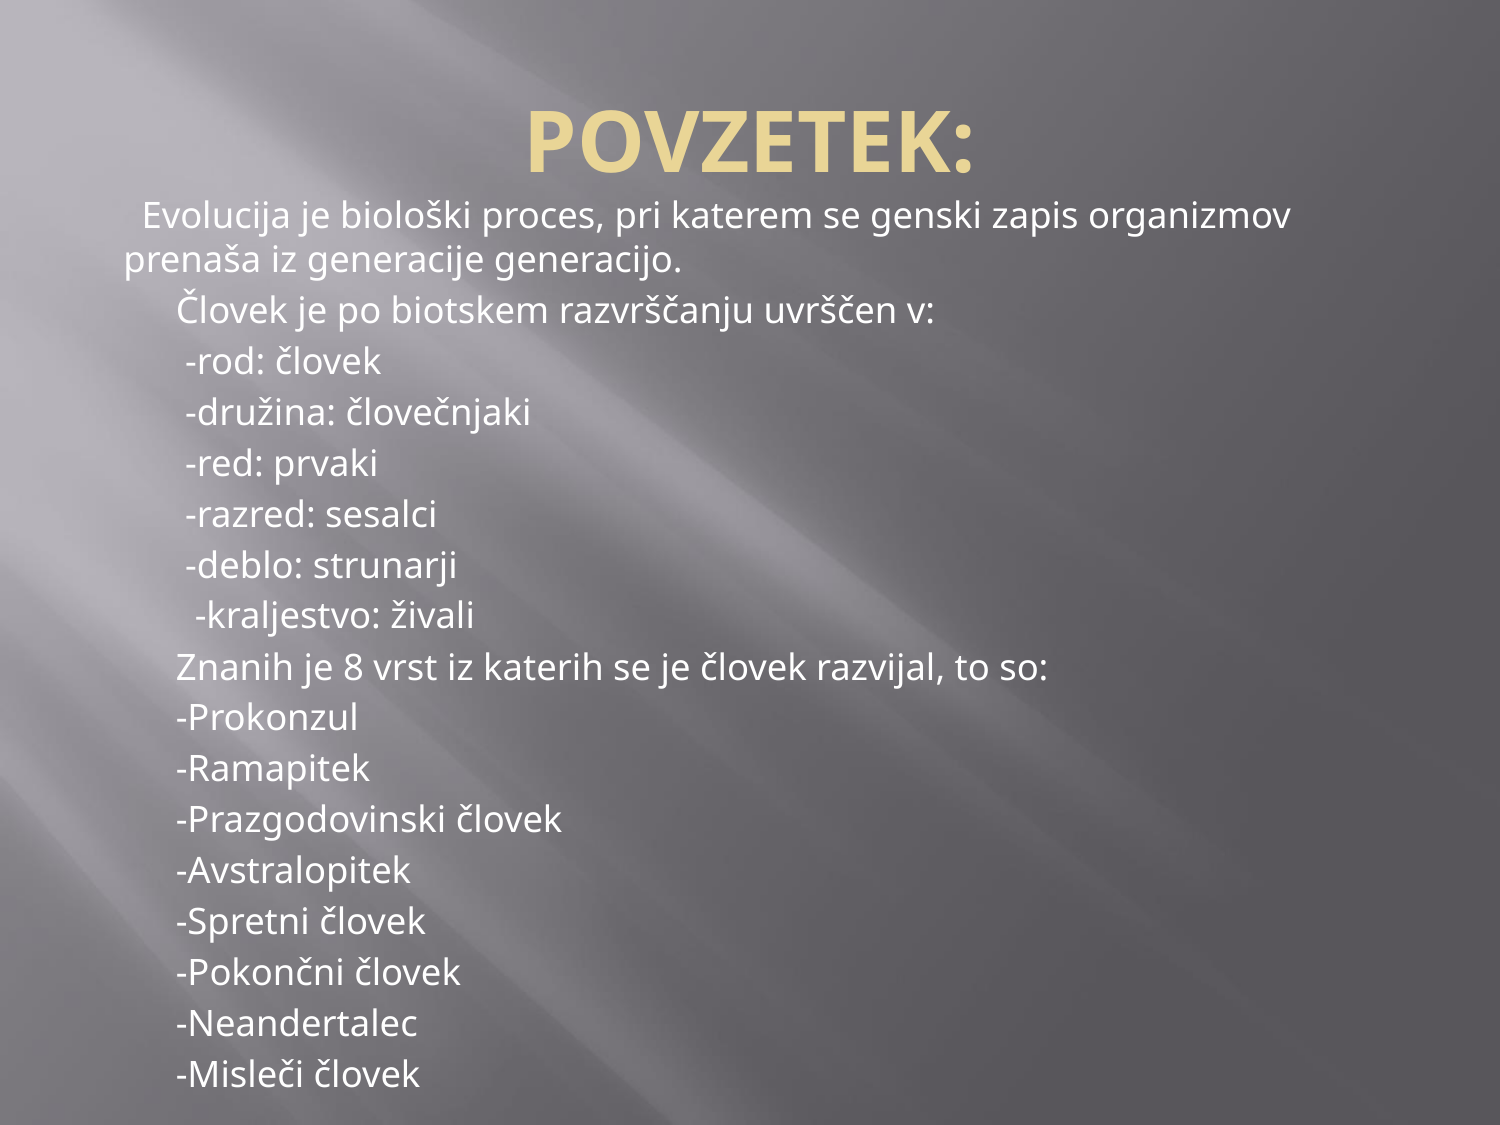

# POVZETEK:
 Evolucija je biološki proces, pri katerem se genski zapis organizmov prenaša iz generacije generacijo.
 Človek je po biotskem razvrščanju uvrščen v:
 -rod: človek
 -družina: človečnjaki
 -red: prvaki
 -razred: sesalci
 -deblo: strunarji
 -kraljestvo: živali
 Znanih je 8 vrst iz katerih se je človek razvijal, to so:
 -Prokonzul
 -Ramapitek
 -Prazgodovinski človek
 -Avstralopitek
 -Spretni človek
 -Pokončni človek
 -Neandertalec
 -Misleči človek